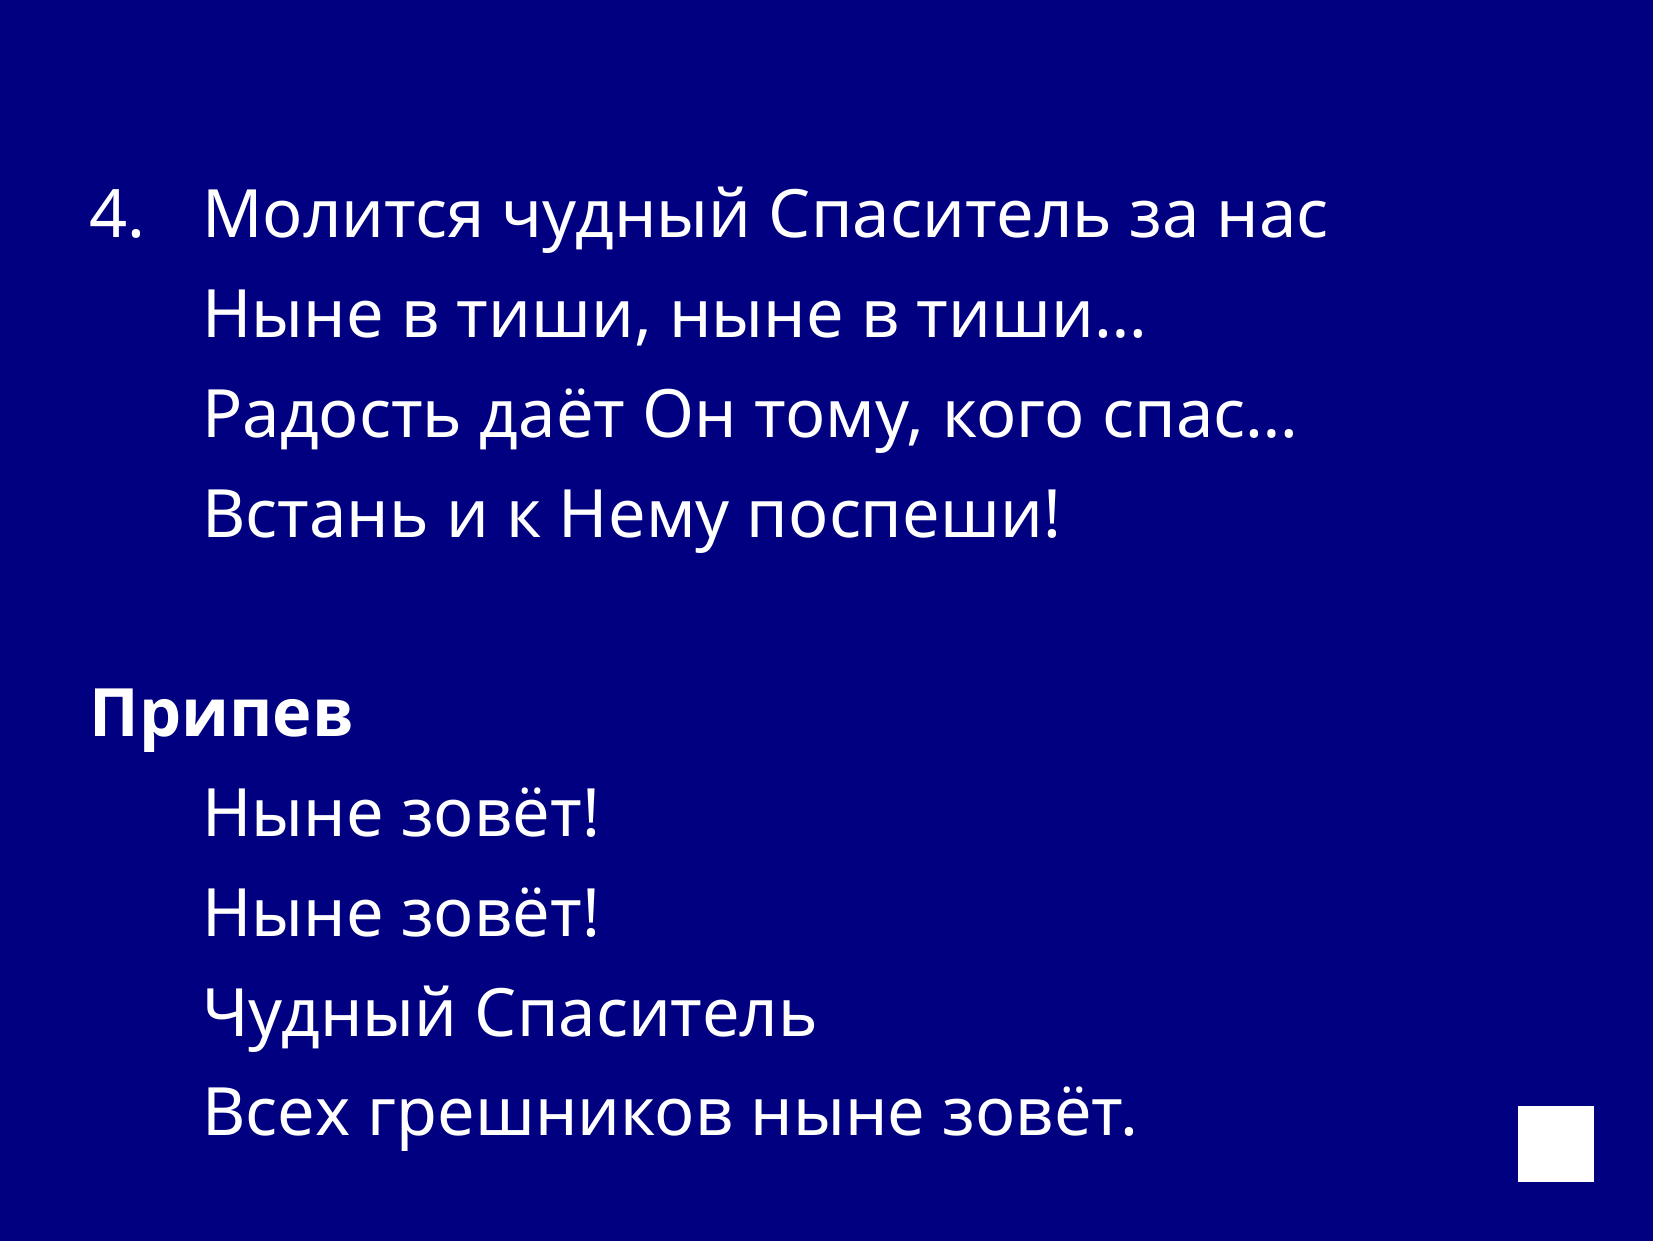

4.	Молится чудный Спаситель за нас
	Ныне в тиши, ныне в тиши…
	Радость даёт Он тому, кого спас…
	Встань и к Нему поспеши!
Припев
	Ныне зовёт!
	Ныне зовёт!
	Чудный Спаситель
	Всех грешников ныне зовёт.